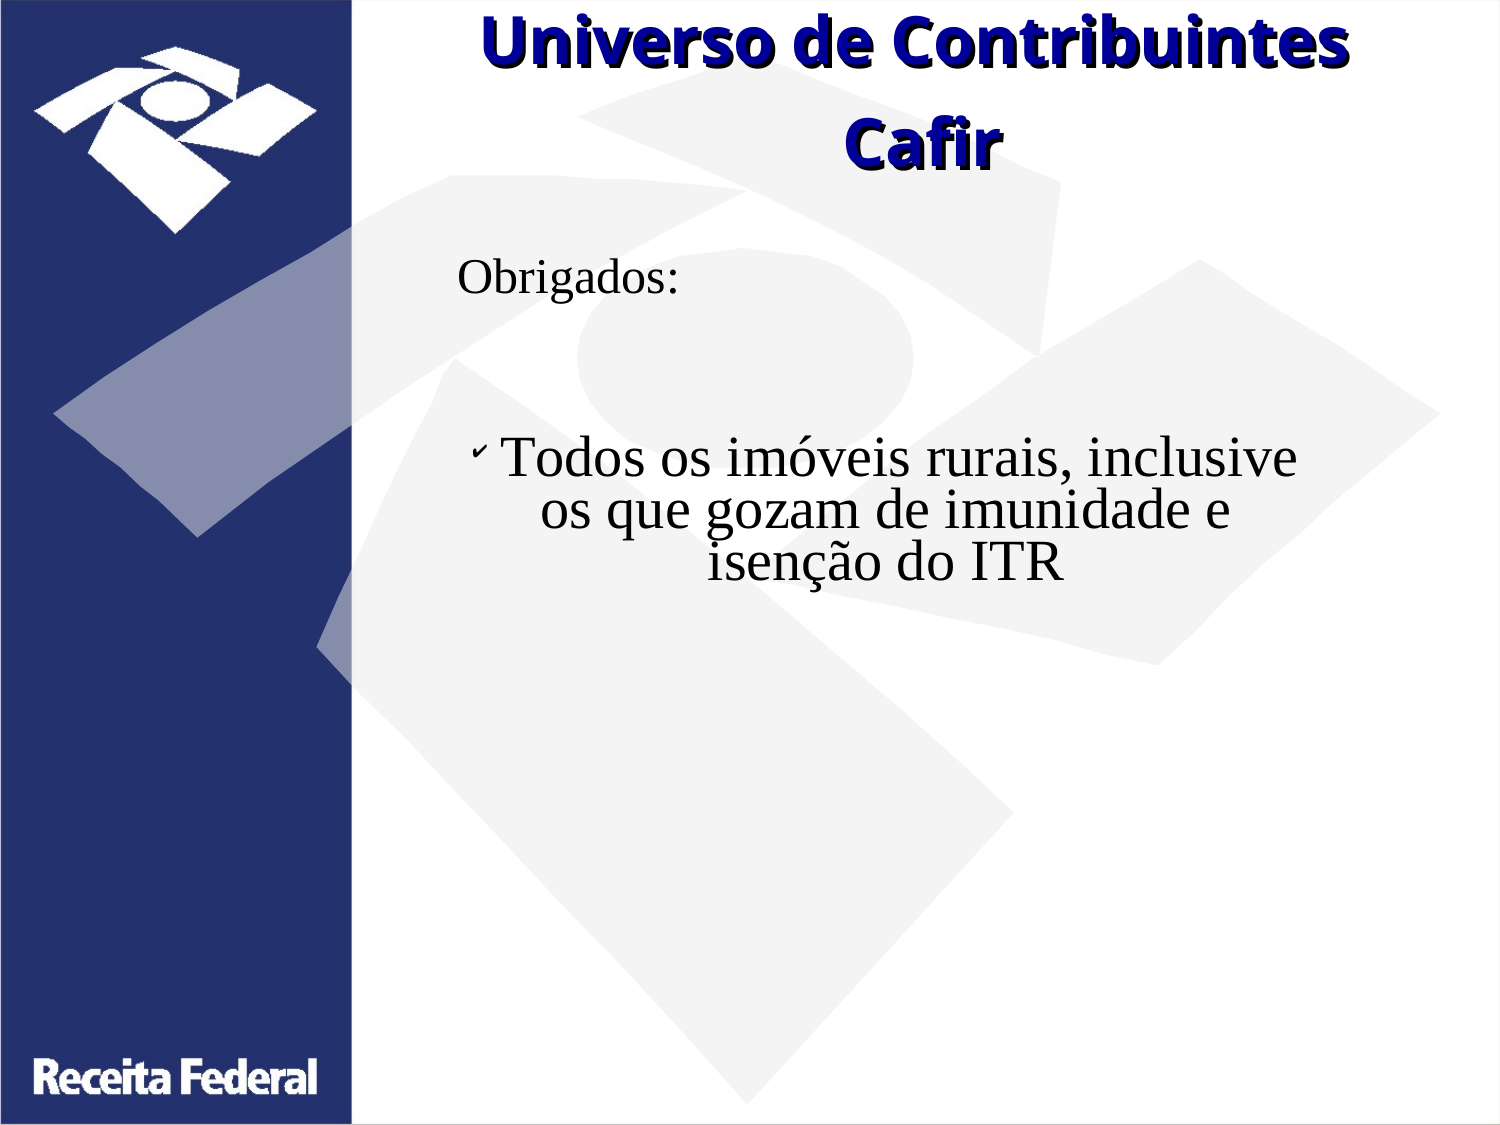

Universo de Contribuintes
Cafir
Obrigados:
 Todos os imóveis rurais, inclusive os que gozam de imunidade e isenção do ITR